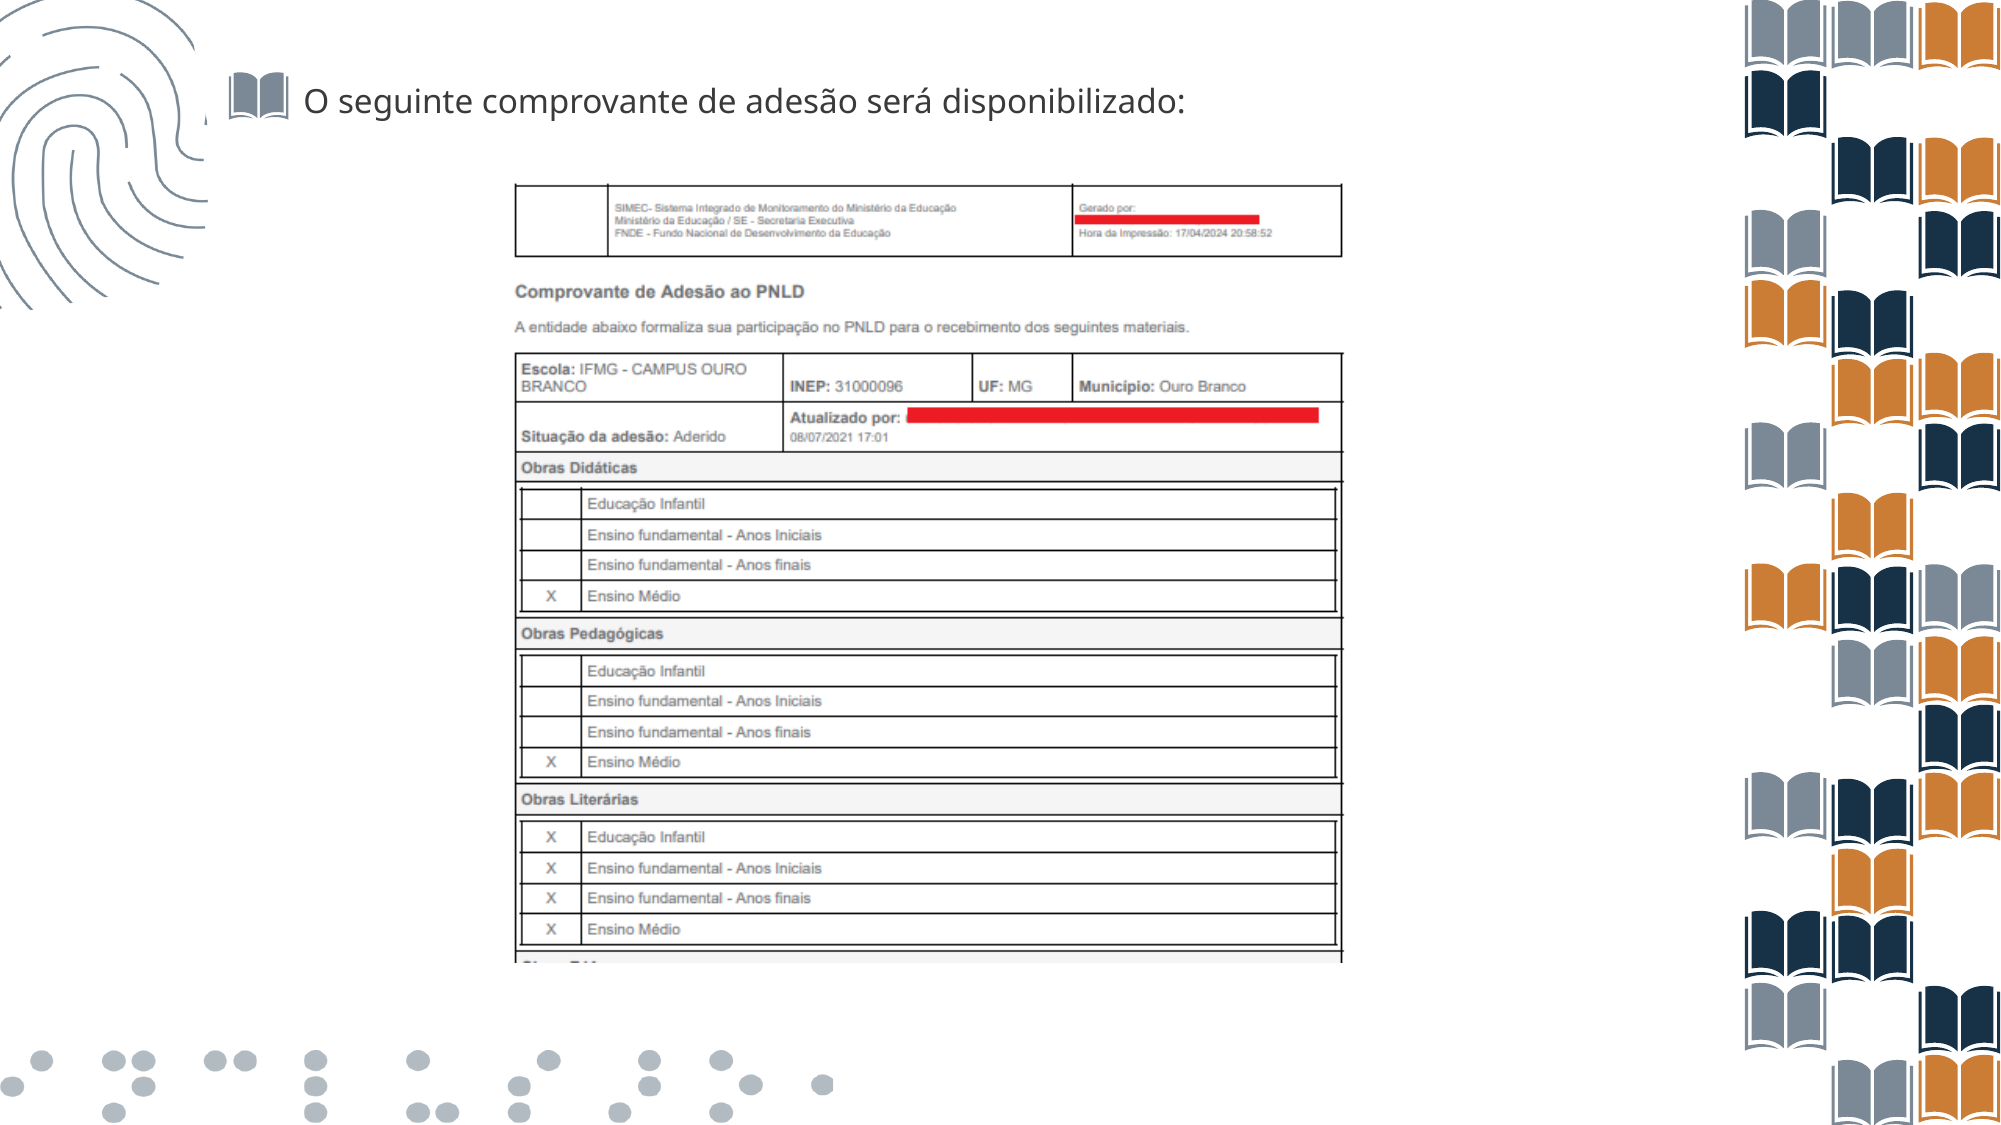

O seguinte comprovante de adesão será disponibilizado: